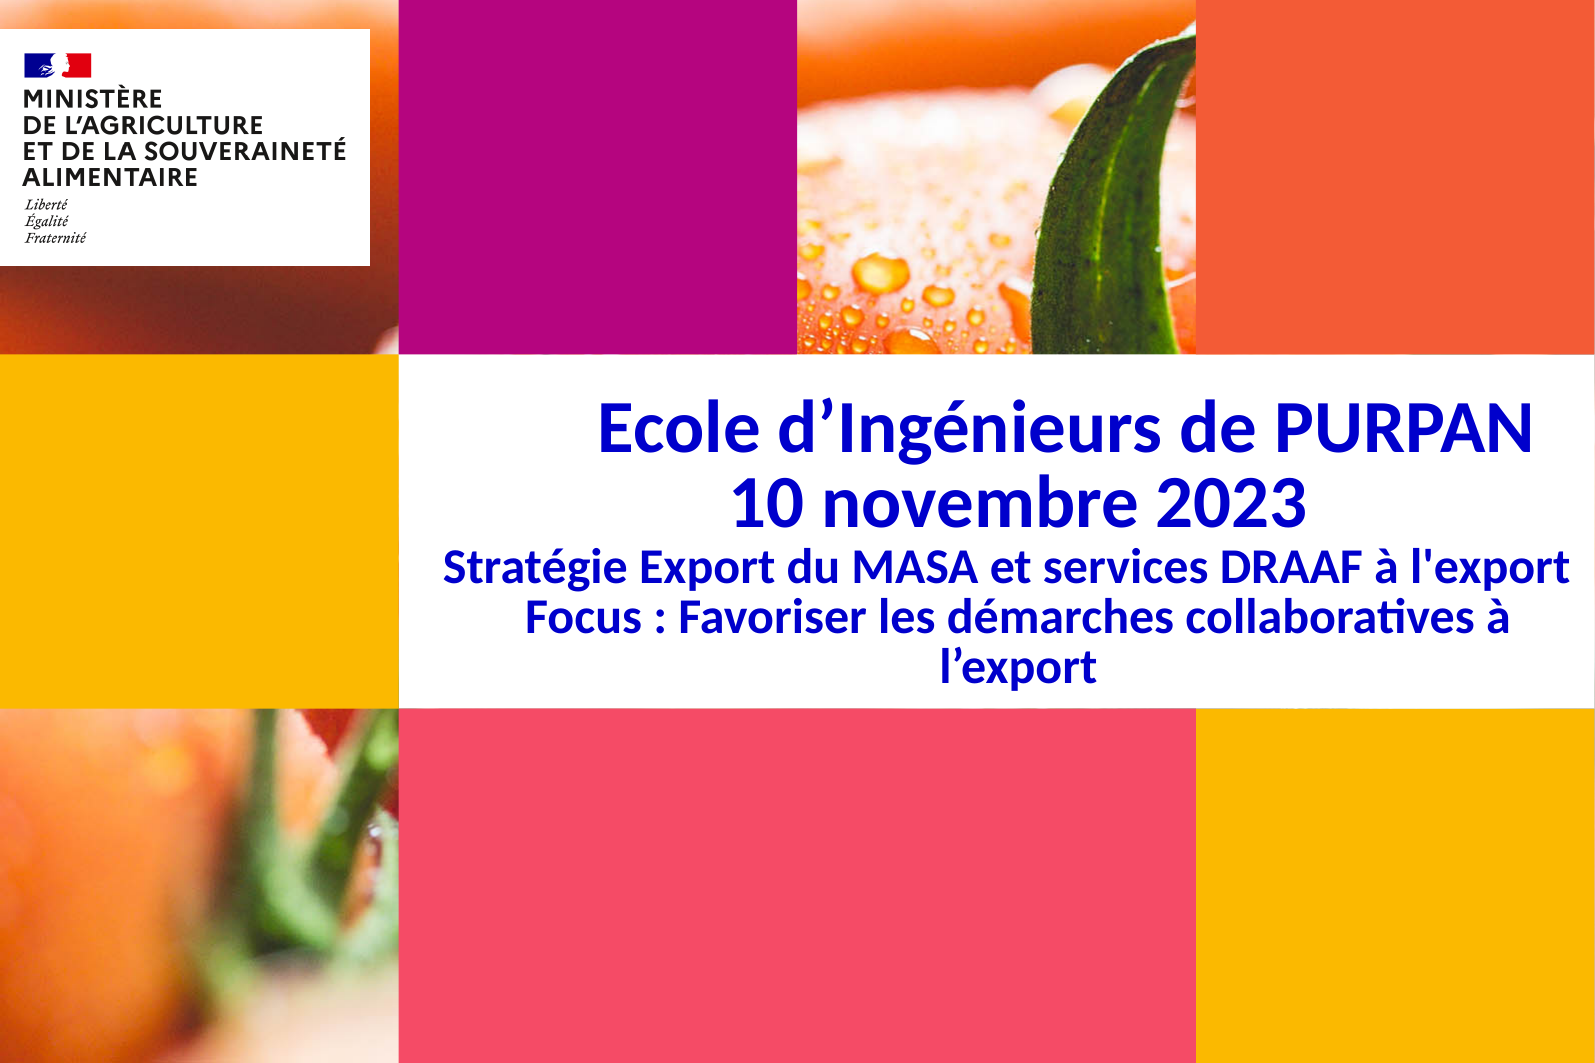

Ecole d’Ingénieurs de PURPAN
10 novembre 2023
Stratégie Export du MASA et services DRAAF à l'export
Focus : Favoriser les démarches collaboratives à l’export
#